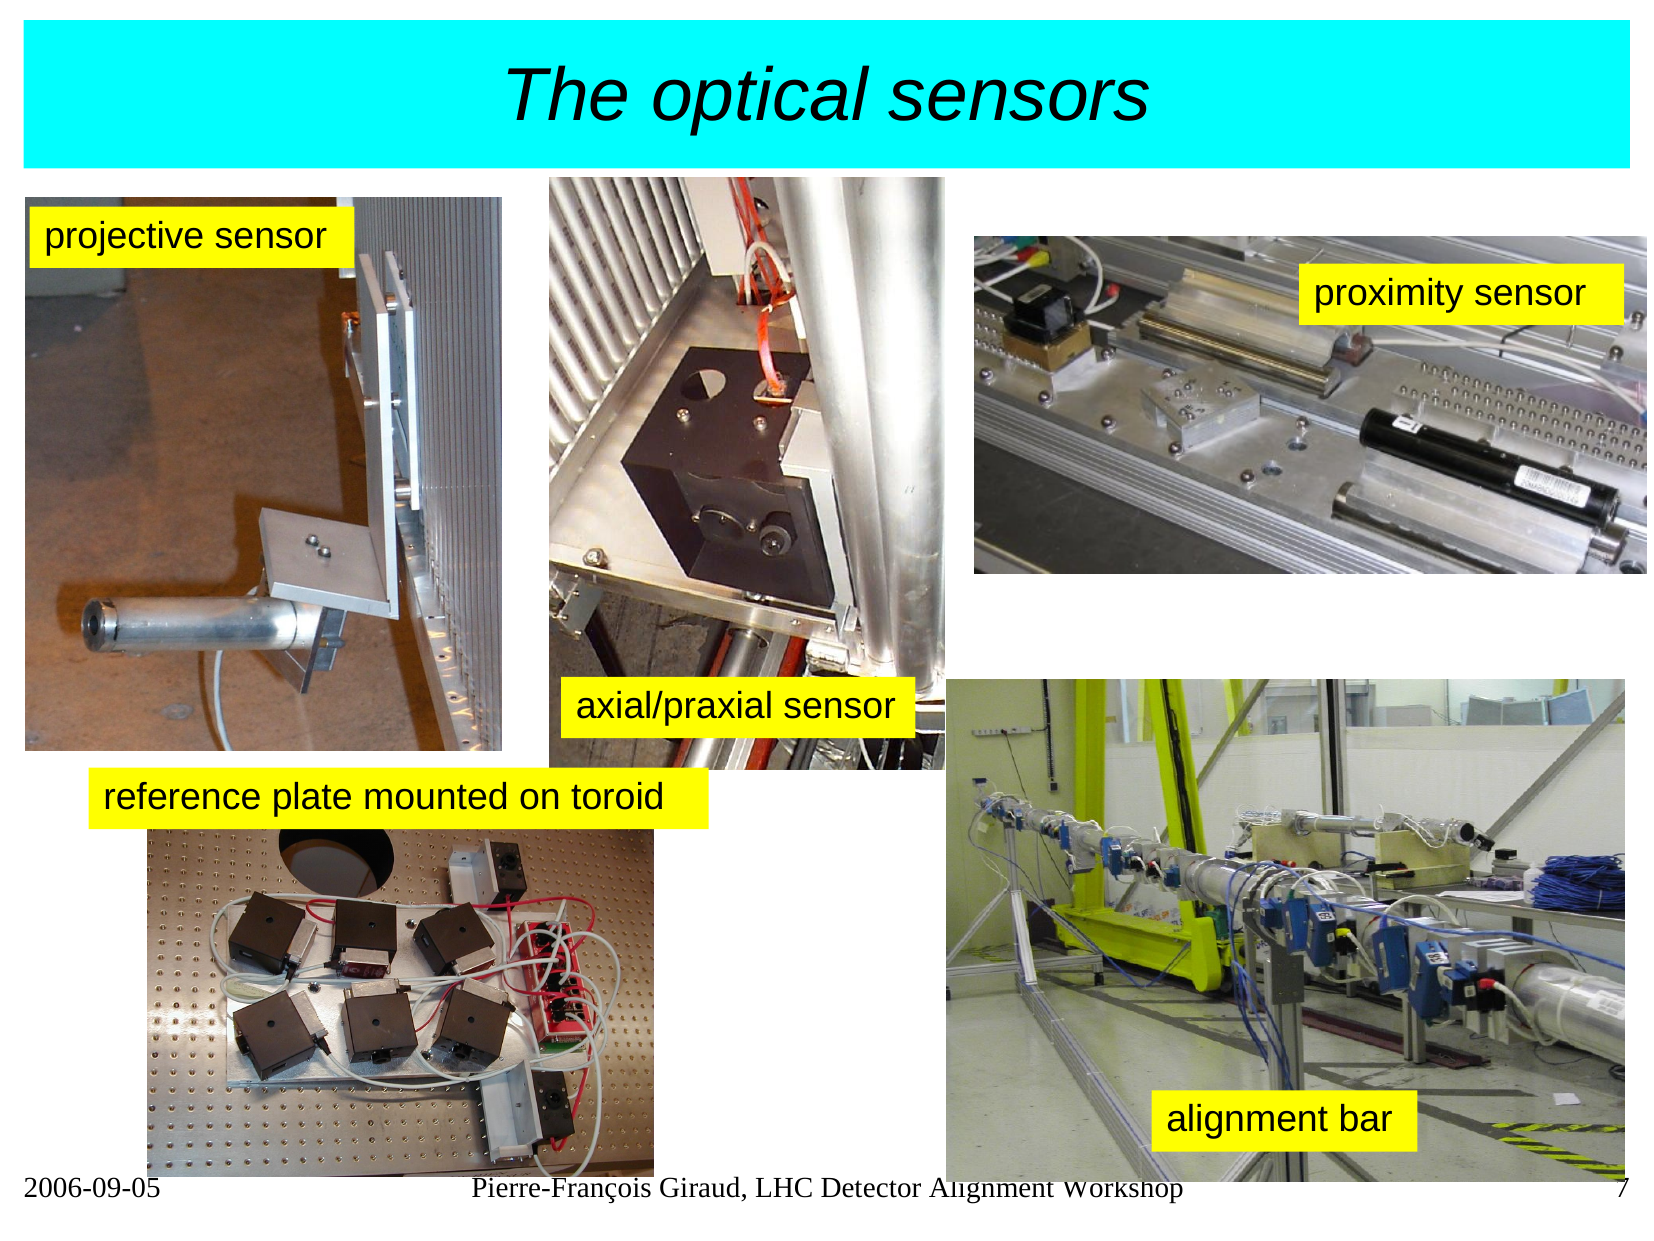

# The optical sensors
projective sensor
proximity sensor
axial/praxial sensor
reference plate mounted on toroid
alignment bar
2006-09-05
Pierre-François Giraud, LHC Detector Alignment Workshop
7